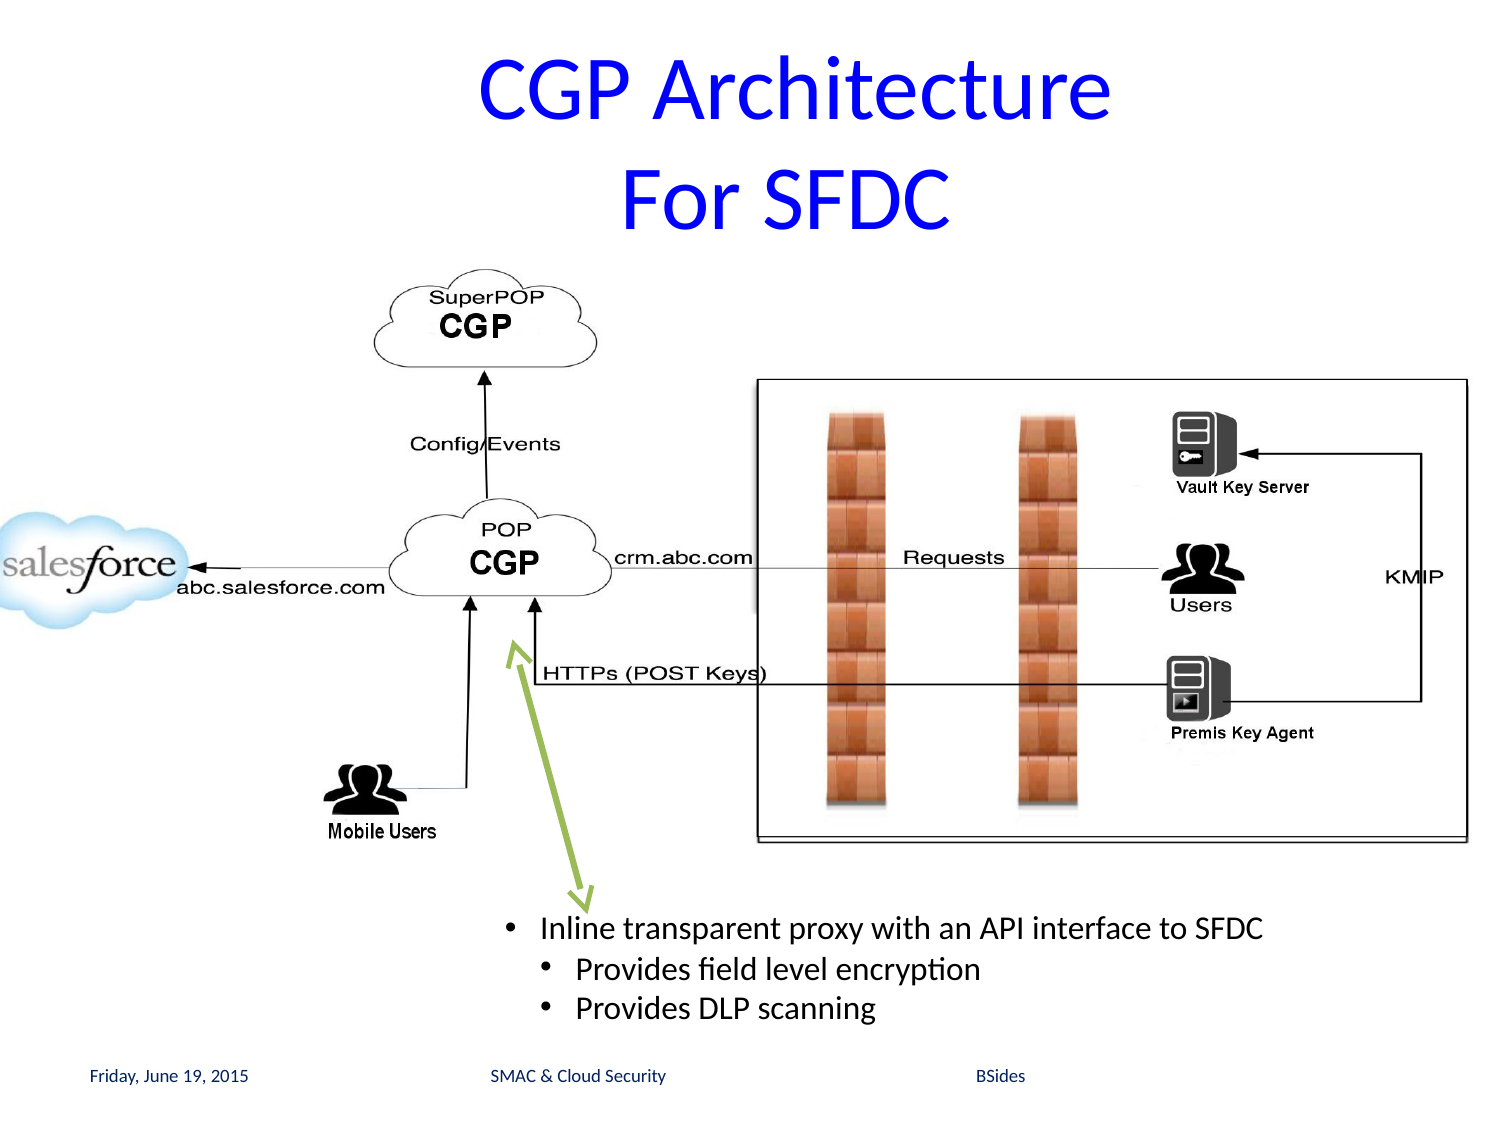

CGP Architecture
For SFDC
Inline transparent proxy with an API interface to SFDC
Provides field level encryption
Provides DLP scanning
Friday, June 19, 2015 SMAC & Cloud Security BSides